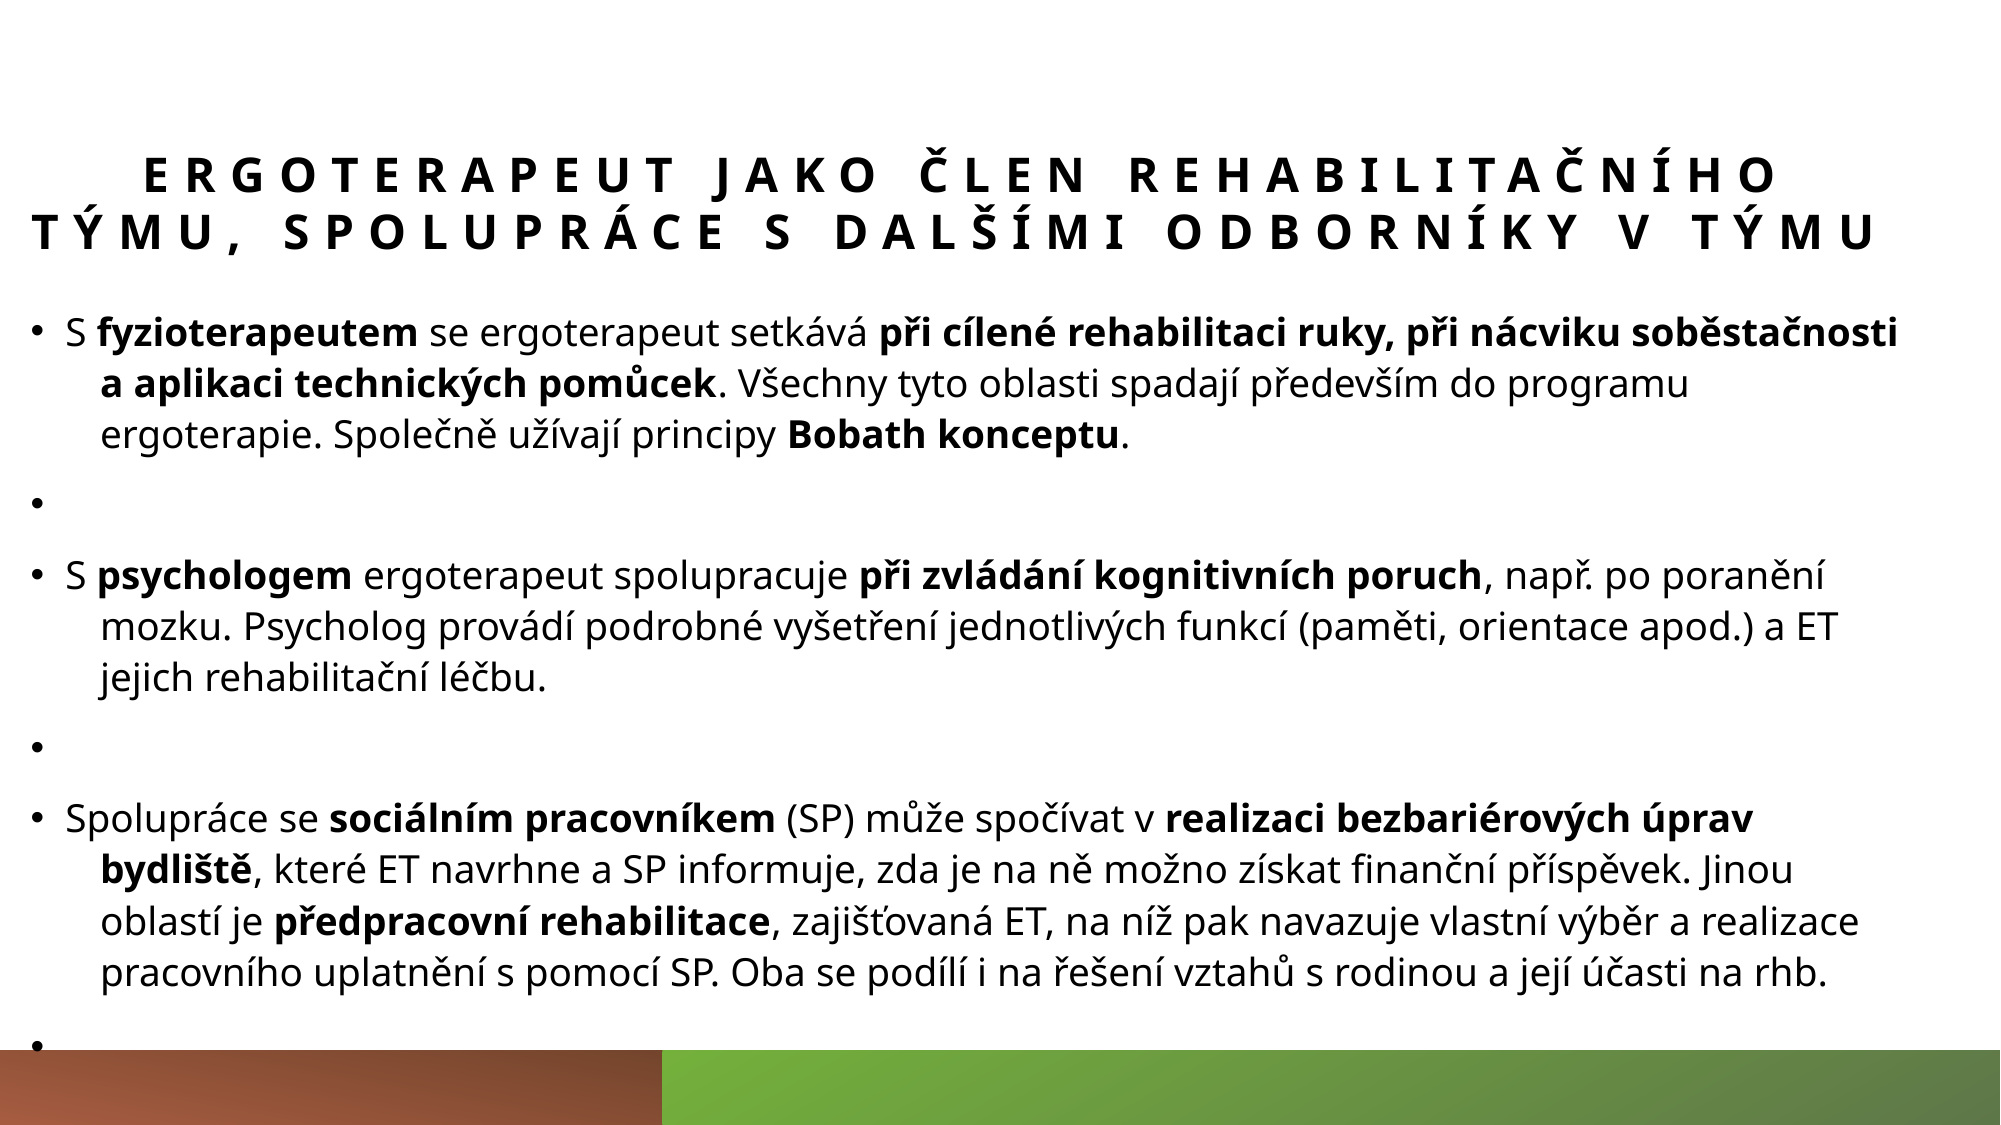

# ERGOTERAPEUT JAKO ČLEN REHABILITAČNÍHO TÝMU, SPOLUPRÁCE S DALŠÍMI ODBORNÍKY V TÝMU
S fyzioterapeutem se ergoterapeut setkává při cílené rehabilitaci ruky, při nácviku soběstačnosti a aplikaci technických pomůcek. Všechny tyto oblasti spadají především do programu ergoterapie. Společně užívají principy Bobath konceptu.
S psychologem ergoterapeut spolupracuje při zvládání kognitivních poruch, např. po poranění mozku. Psycholog provádí podrobné vyšetření jednotlivých funkcí (paměti, orientace apod.) a ET jejich rehabilitační léčbu.
Spolupráce se sociálním pracovníkem (SP) může spočívat v realizaci bezbariérových úprav bydliště, které ET navrhne a SP informuje, zda je na ně možno získat finanční příspěvek. Jinou oblastí je předpracovní rehabilitace, zajišťovaná ET, na níž pak navazuje vlastní výběr a realizace pracovního uplatnění s pomocí SP. Oba se podílí i na řešení vztahů s rodinou a její účasti na rhb.